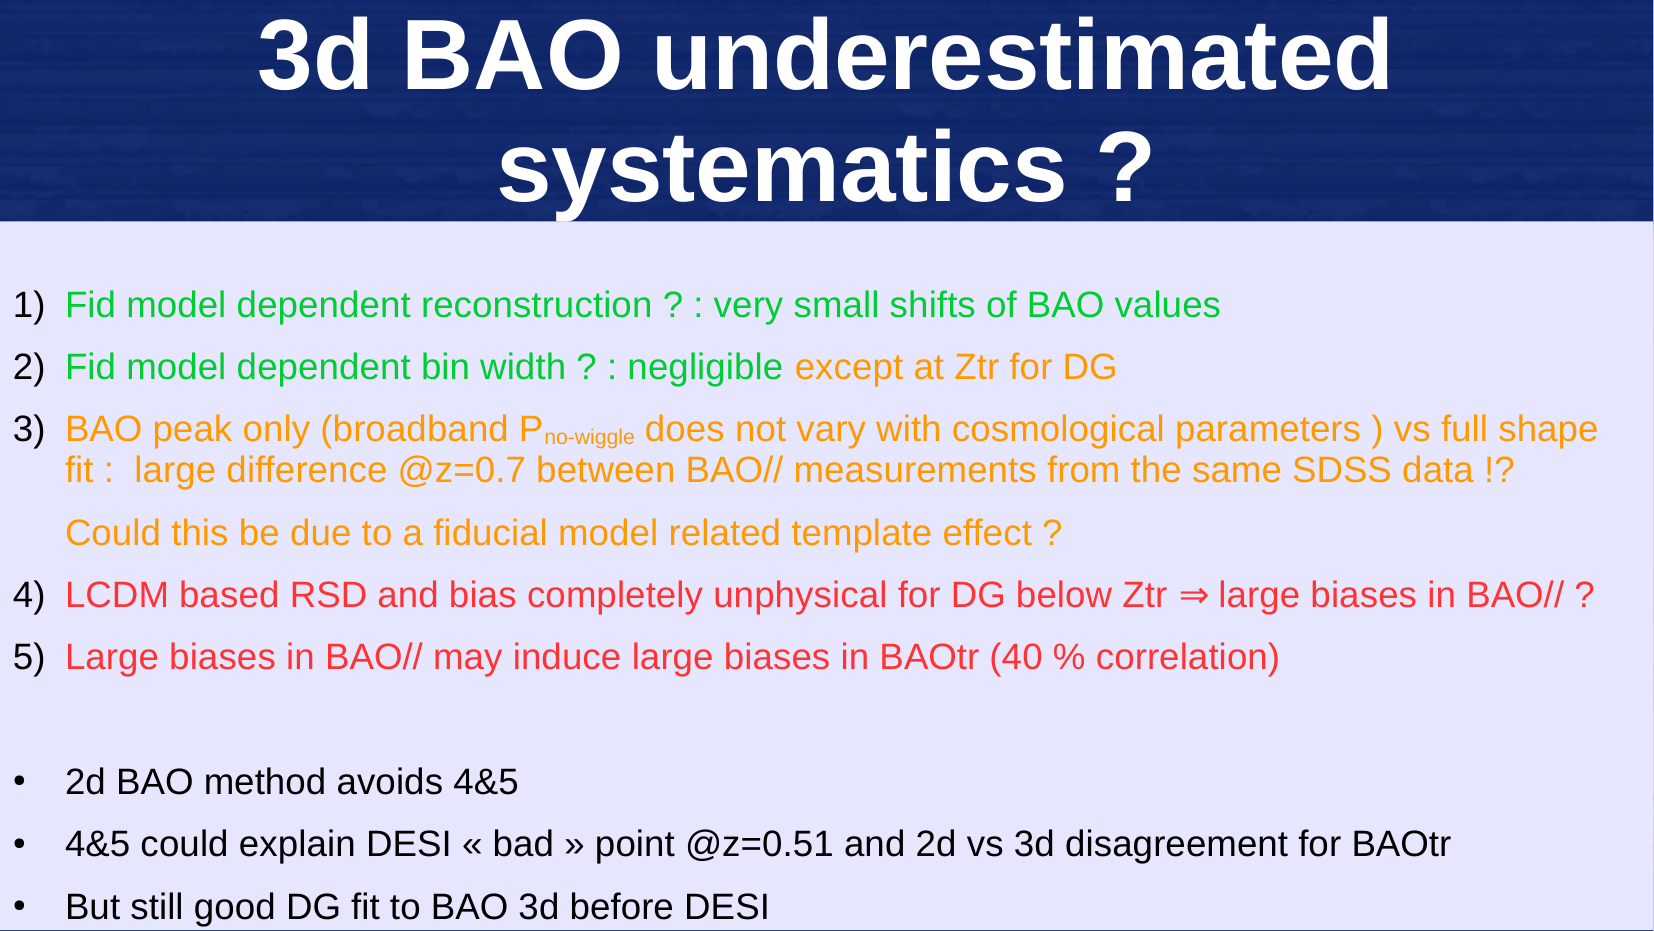

# 3d BAO underestimated systematics ?
Fid model dependent reconstruction ? : very small shifts of BAO values
Fid model dependent bin width ? : negligible except at Ztr for DG
BAO peak only (broadband Pno-wiggle does not vary with cosmological parameters ) vs full shape fit : large difference @z=0.7 between BAO// measurements from the same SDSS data !?
Could this be due to a fiducial model related template effect ?
LCDM based RSD and bias completely unphysical for DG below Ztr ⇒ large biases in BAO// ?
Large biases in BAO// may induce large biases in BAOtr (40 % correlation)
2d BAO method avoids 4&5
4&5 could explain DESI « bad » point @z=0.51 and 2d vs 3d disagreement for BAOtr
But still good DG fit to BAO 3d before DESI